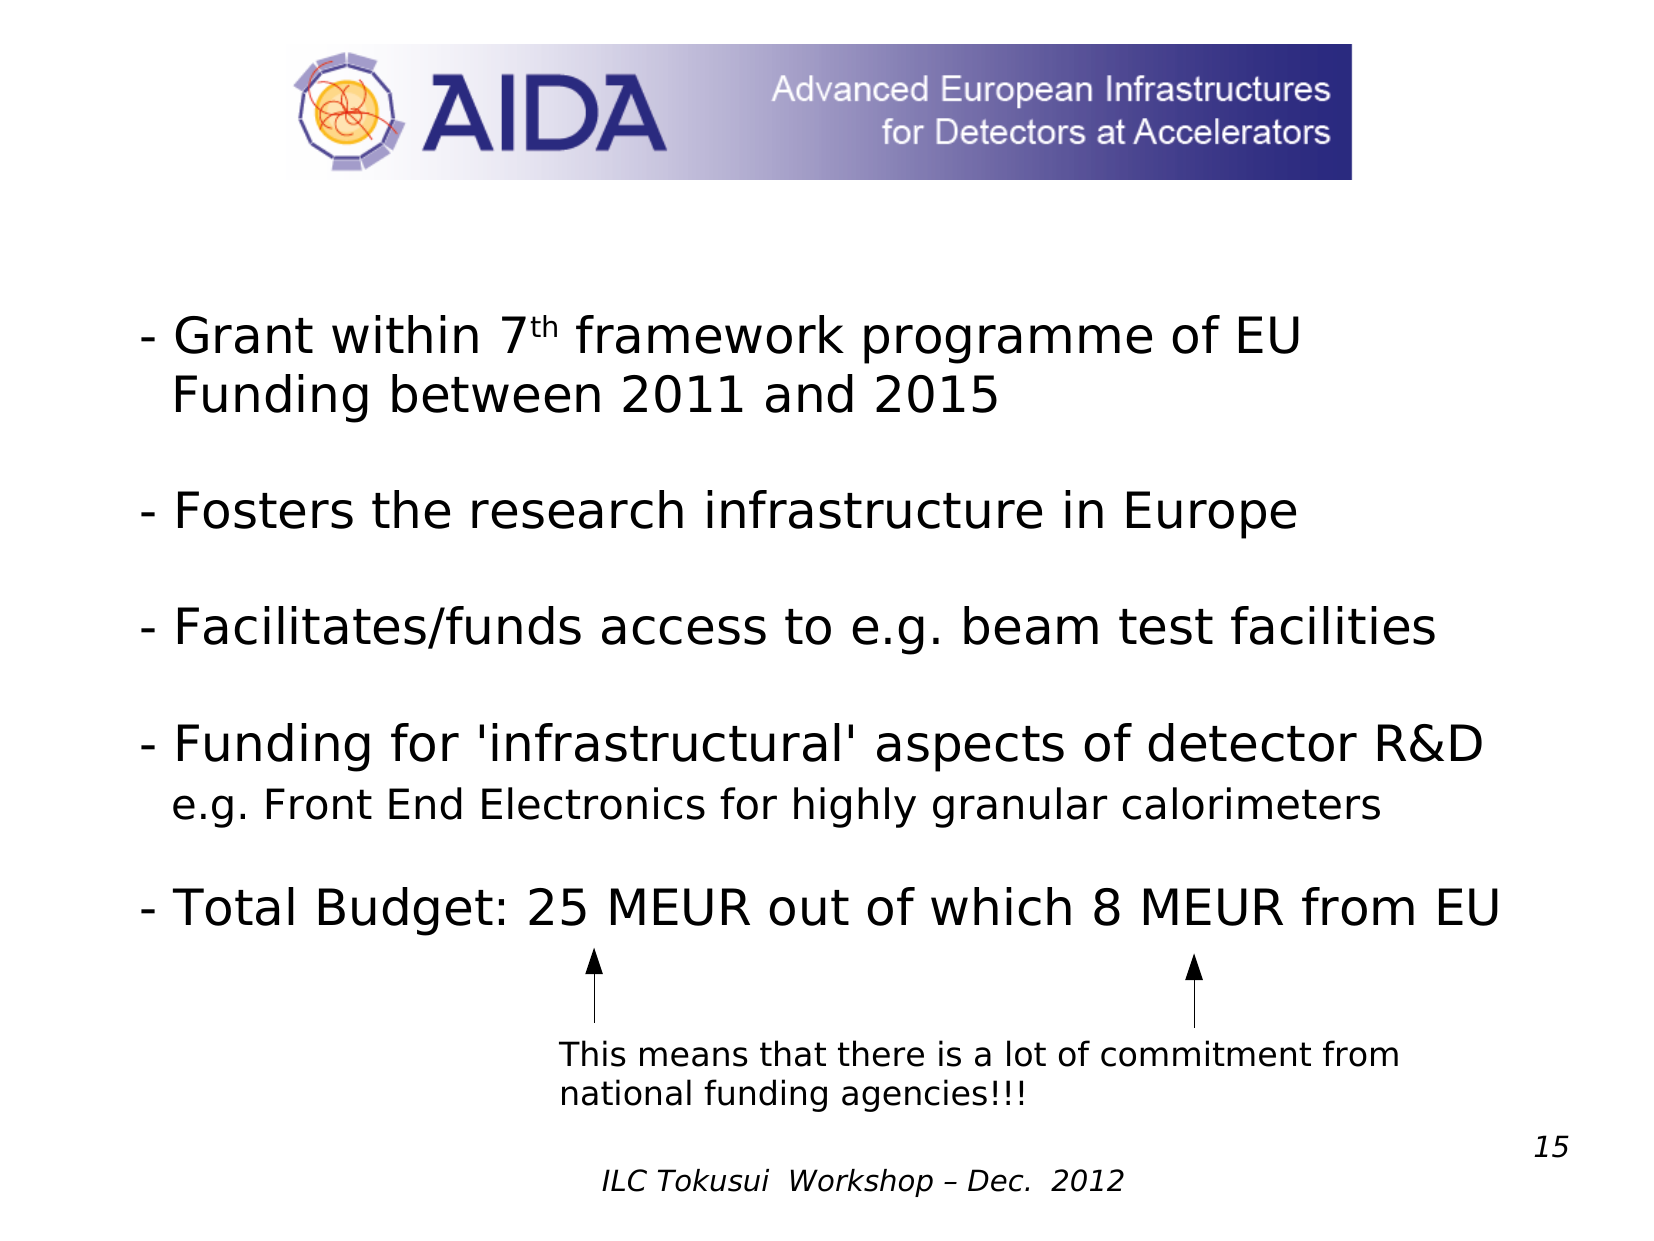

- Grant within 7th framework programme of EU
 Funding between 2011 and 2015
- Fosters the research infrastructure in Europe
- Facilitates/funds access to e.g. beam test facilities
- Funding for 'infrastructural' aspects of detector R&D
 e.g. Front End Electronics for highly granular calorimeters
- Total Budget: 25 MEUR out of which 8 MEUR from EU
This means that there is a lot of commitment from
national funding agencies!!!
FCPPL Workshop - March 2012
15